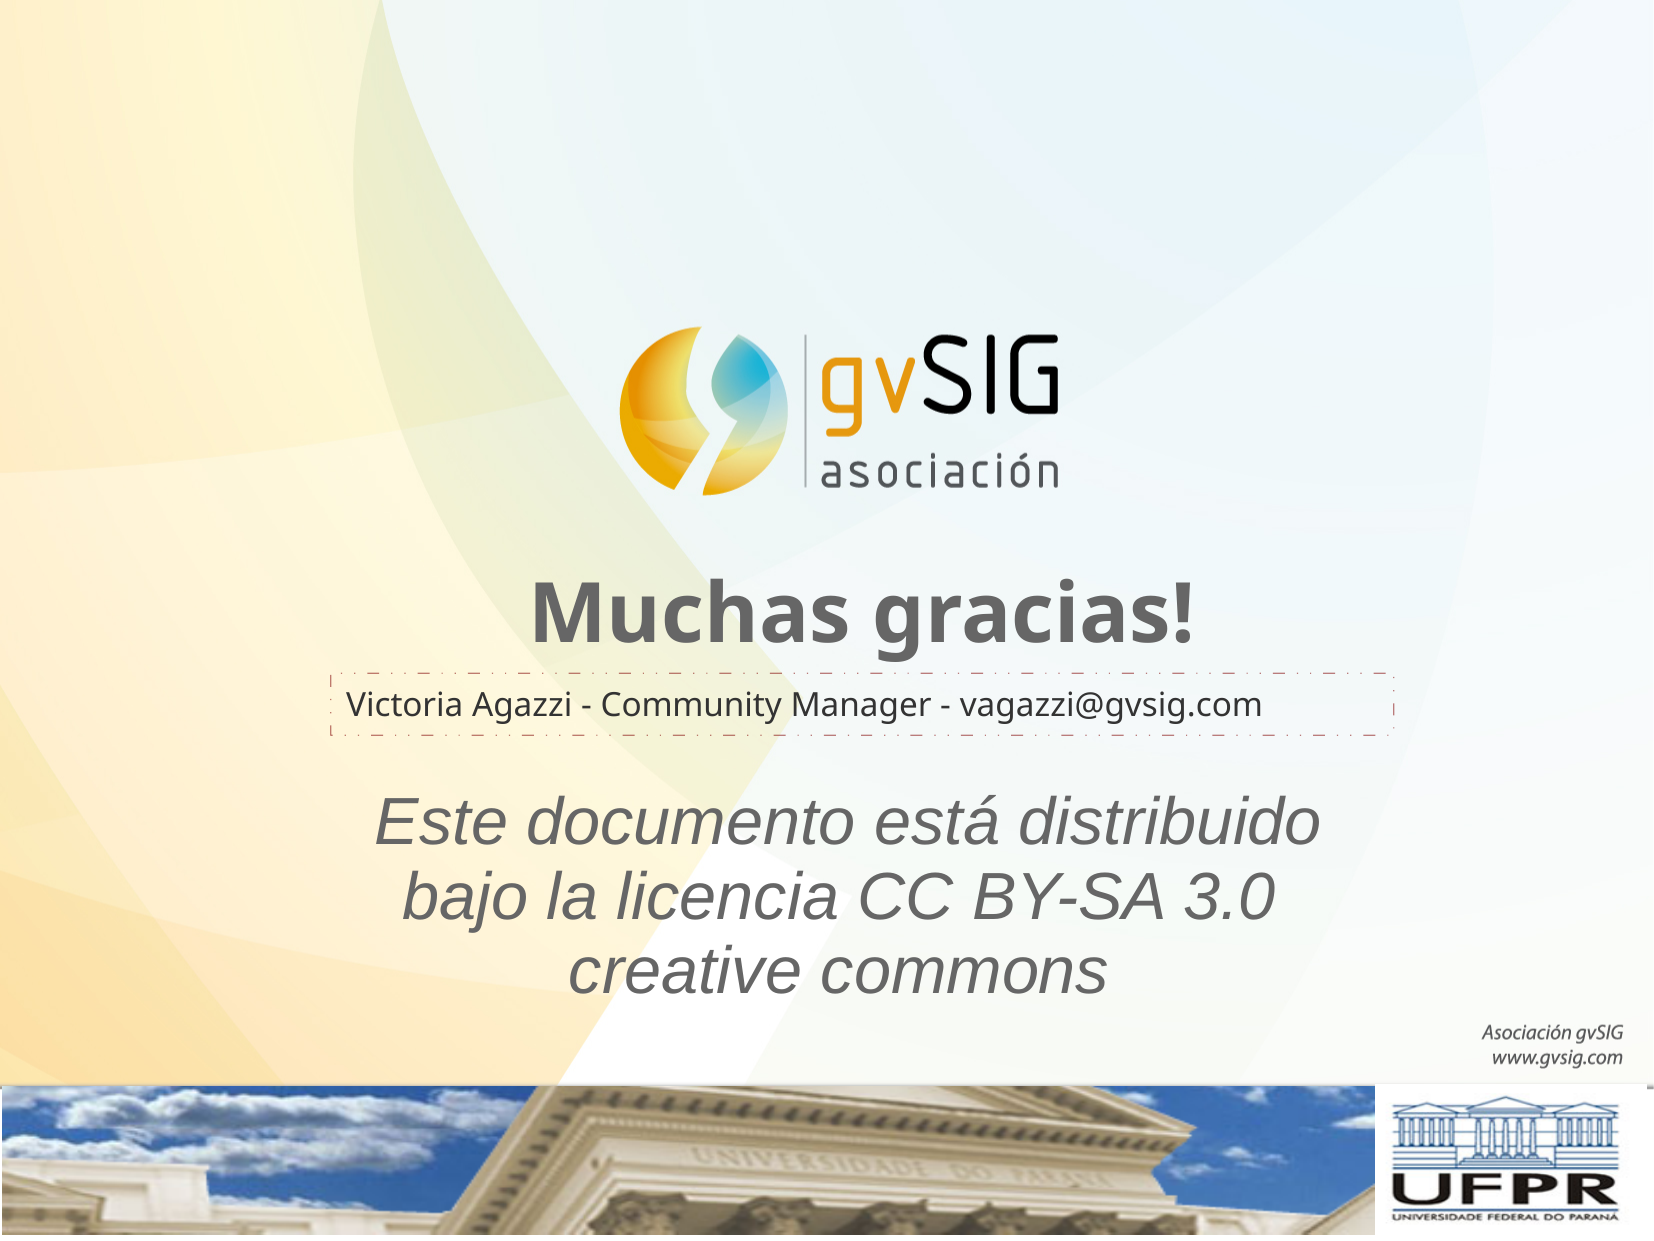

# Muchas gracias!
Victoria Agazzi - Community Manager - vagazzi@gvsig.com
Este documento está distribuido bajo la licencia CC BY-SA 3.0 creative commons